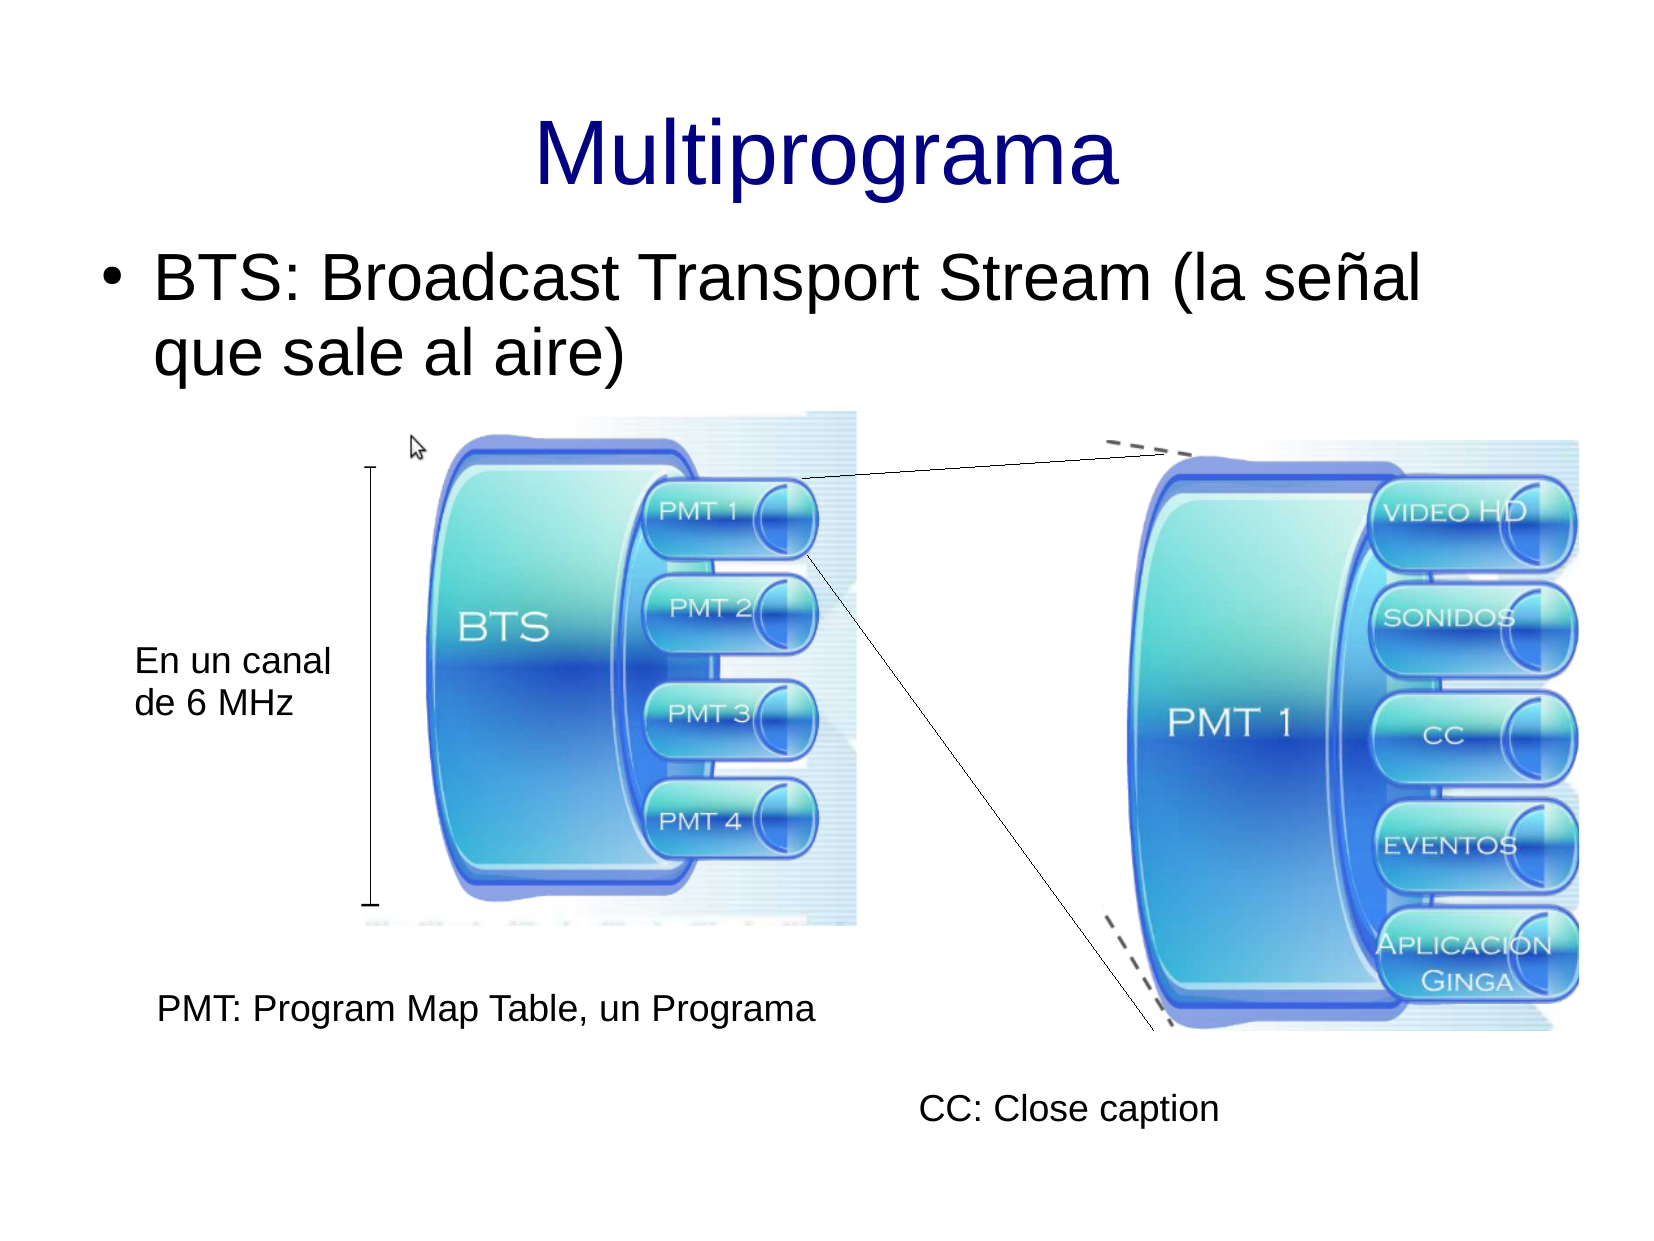

# Multiprograma
BTS: Broadcast Transport Stream (la señal que sale al aire)
En un canal de 6 MHz
PMT: Program Map Table, un Programa
CC: Close caption